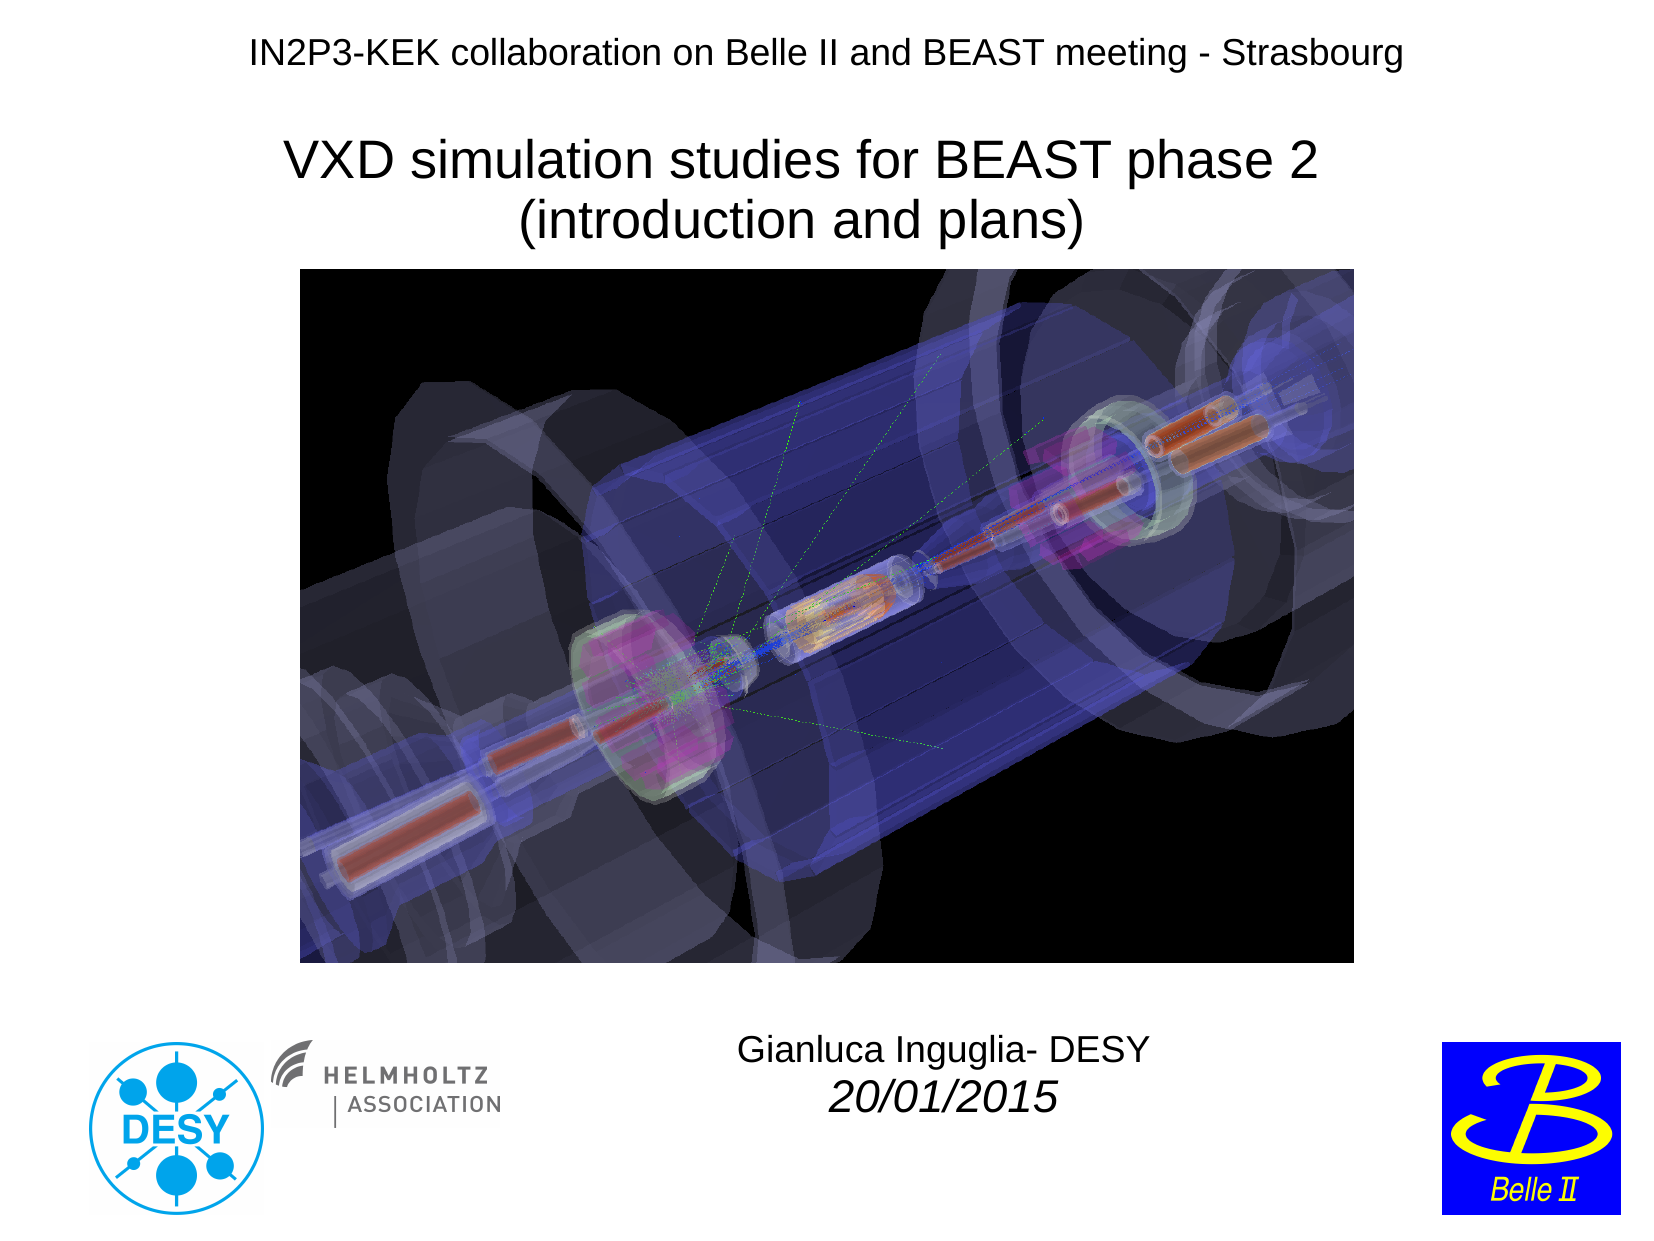

IN2P3-KEK collaboration on Belle II and BEAST meeting - Strasbourg
VXD simulation studies for BEAST phase 2
(introduction and plans)
Gianluca Inguglia- DESY
20/01/2015